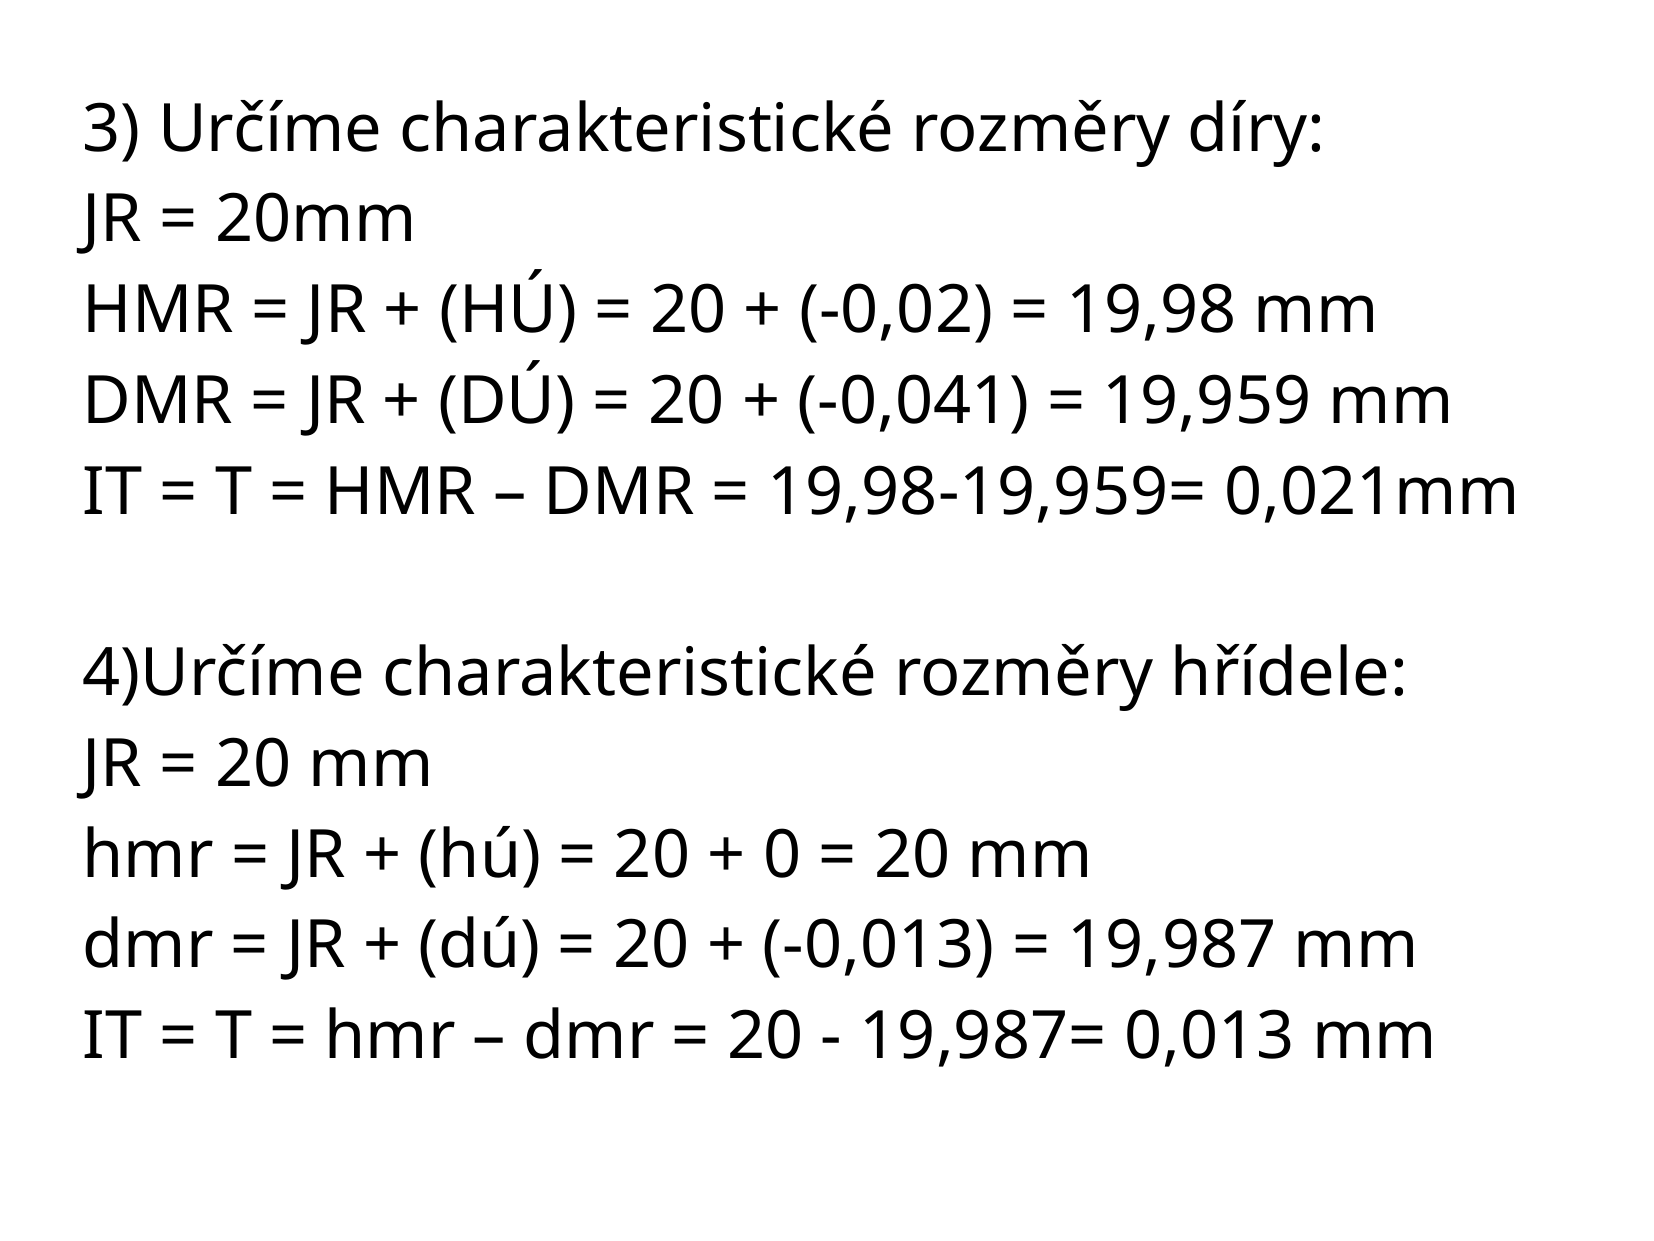

# Určíme charakteristické rozměry díry:
JR = 20mm
HMR = JR + (HÚ) = 20 + (-0,02) = 19,98 mm
DMR = JR + (DÚ) = 20 + (-0,041) = 19,959 mm
IT = T = HMR – DMR = 19,98-19,959= 0,021mm
Určíme charakteristické rozměry hřídele:
JR = 20 mm
hmr = JR + (hú) = 20 + 0 = 20 mm
dmr = JR + (dú) = 20 + (-0,013) = 19,987 mm
IT = T = hmr – dmr = 20 - 19,987= 0,013 mm